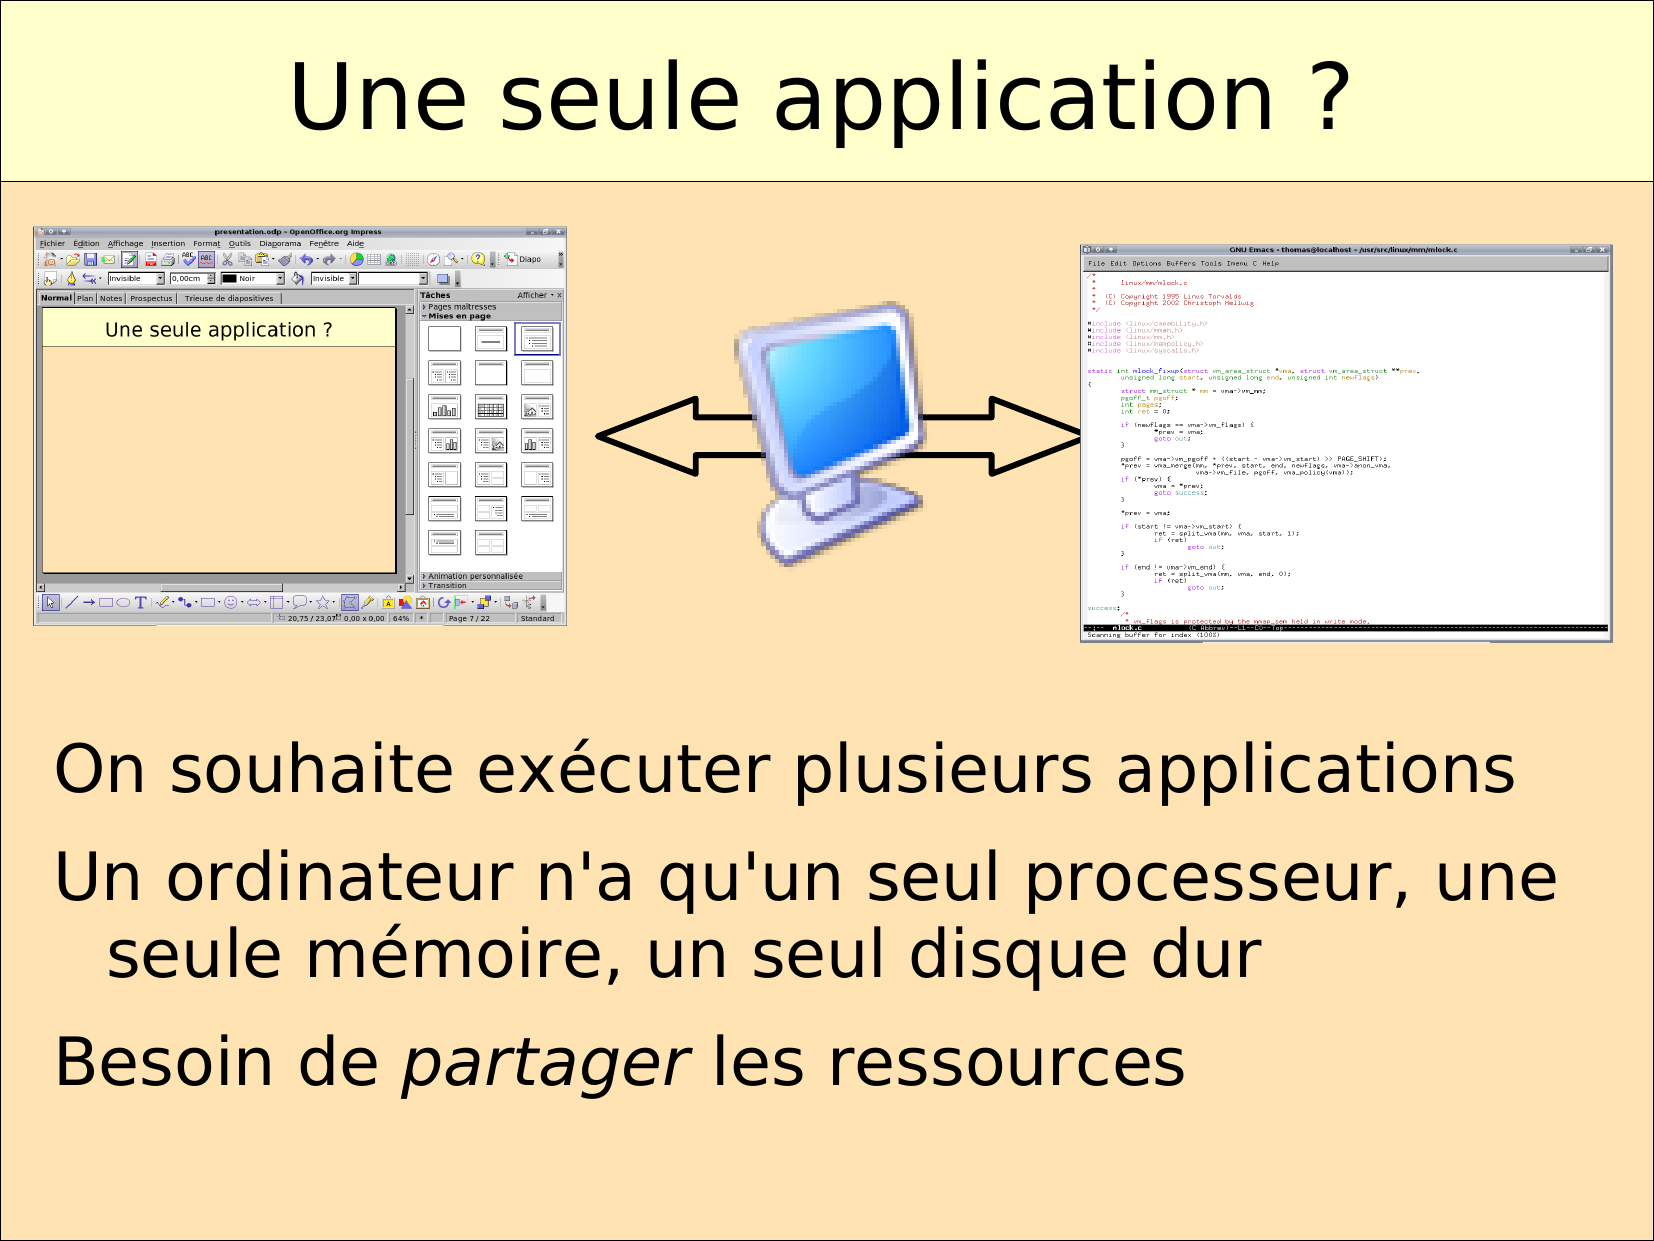

# Une seule application ?
On souhaite exécuter plusieurs applications
Un ordinateur n'a qu'un seul processeur, une seule mémoire, un seul disque dur
Besoin de partager les ressources